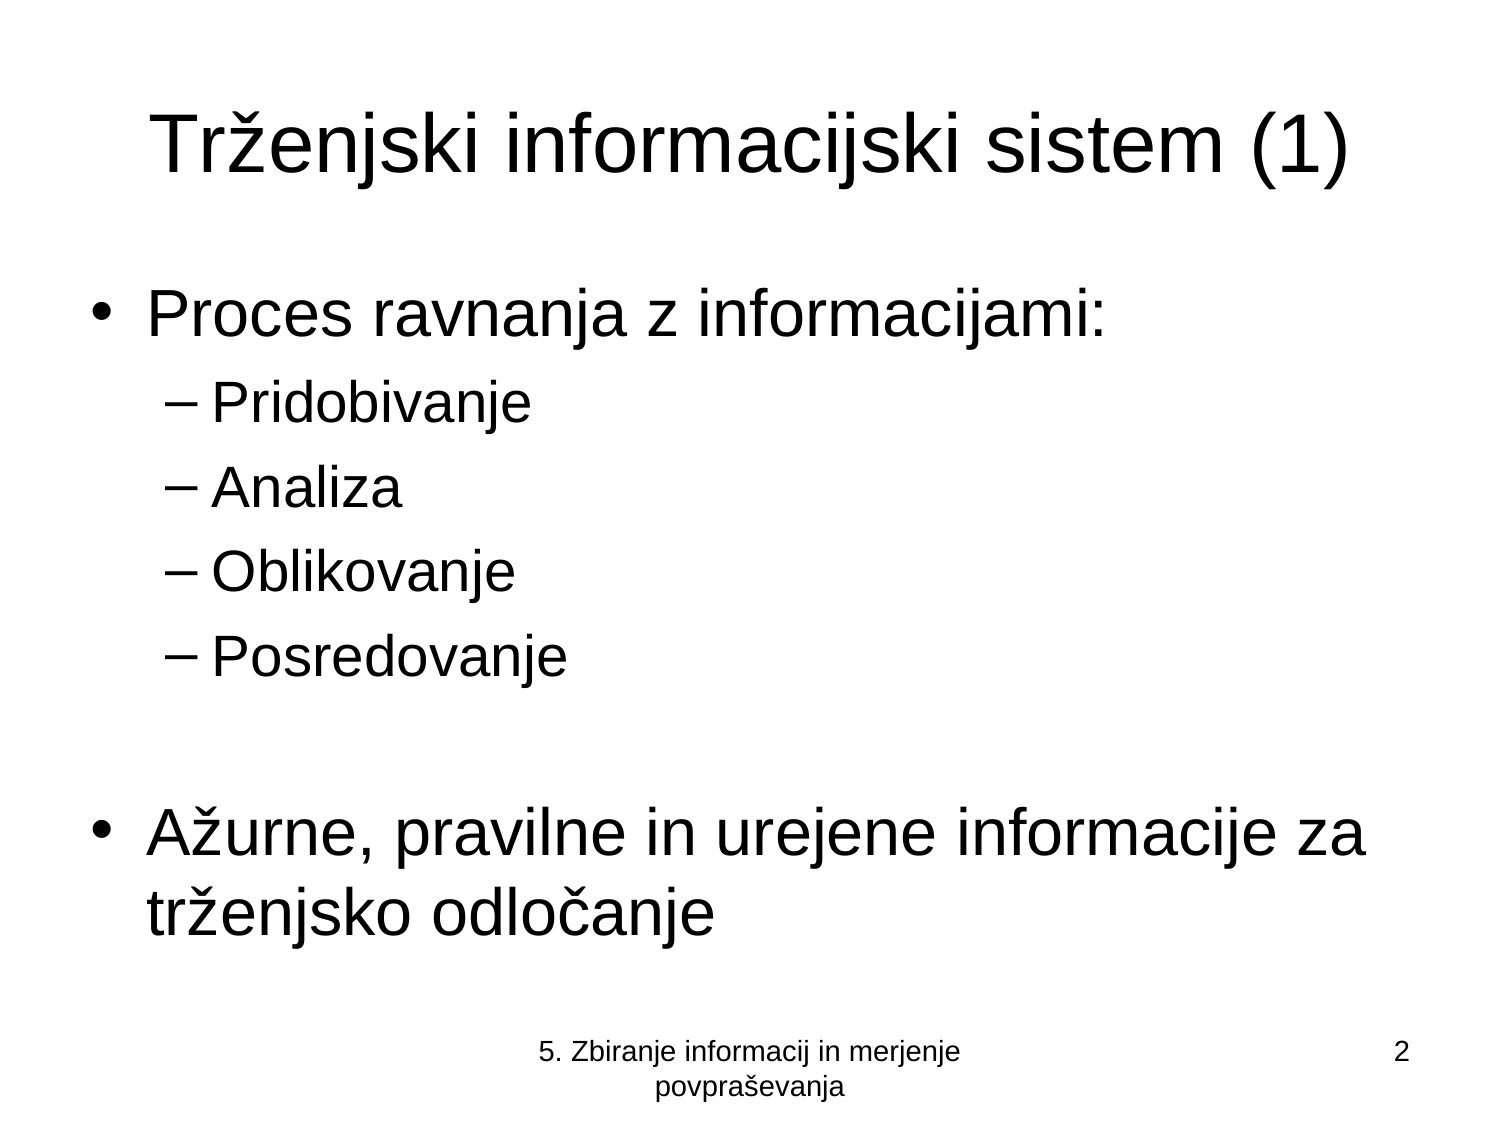

# Trženjski informacijski sistem (1)
Proces ravnanja z informacijami:
Pridobivanje
Analiza
Oblikovanje
Posredovanje
Ažurne, pravilne in urejene informacije za trženjsko odločanje
5. Zbiranje informacij in merjenje povpraševanja